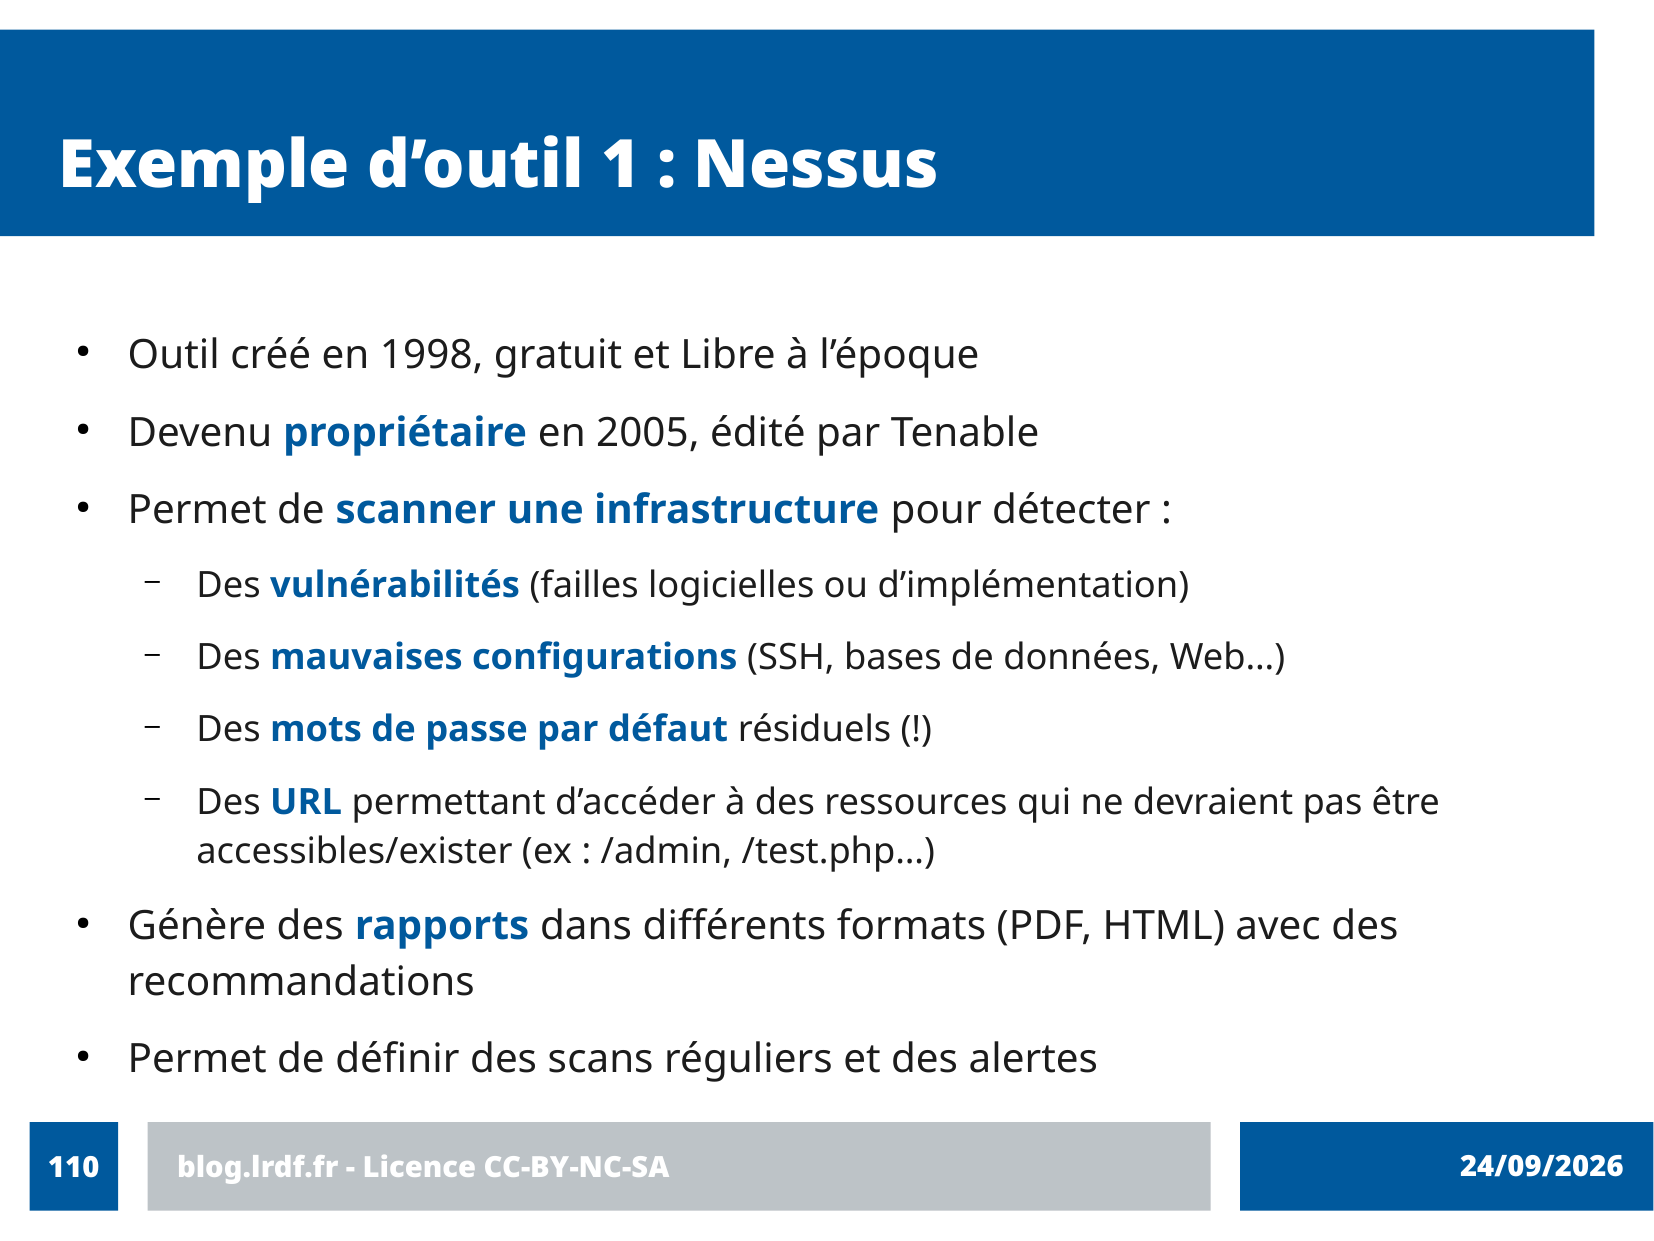

# Exemple d’outil 1 : Nessus
Outil créé en 1998, gratuit et Libre à l’époque
Devenu propriétaire en 2005, édité par Tenable
Permet de scanner une infrastructure pour détecter :
Des vulnérabilités (failles logicielles ou d’implémentation)
Des mauvaises configurations (SSH, bases de données, Web…)
Des mots de passe par défaut résiduels (!)
Des URL permettant d’accéder à des ressources qui ne devraient pas être accessibles/exister (ex : /admin, /test.php…)
Génère des rapports dans différents formats (PDF, HTML) avec des recommandations
Permet de définir des scans réguliers et des alertes
110
blog.lrdf.fr - Licence CC-BY-NC-SA